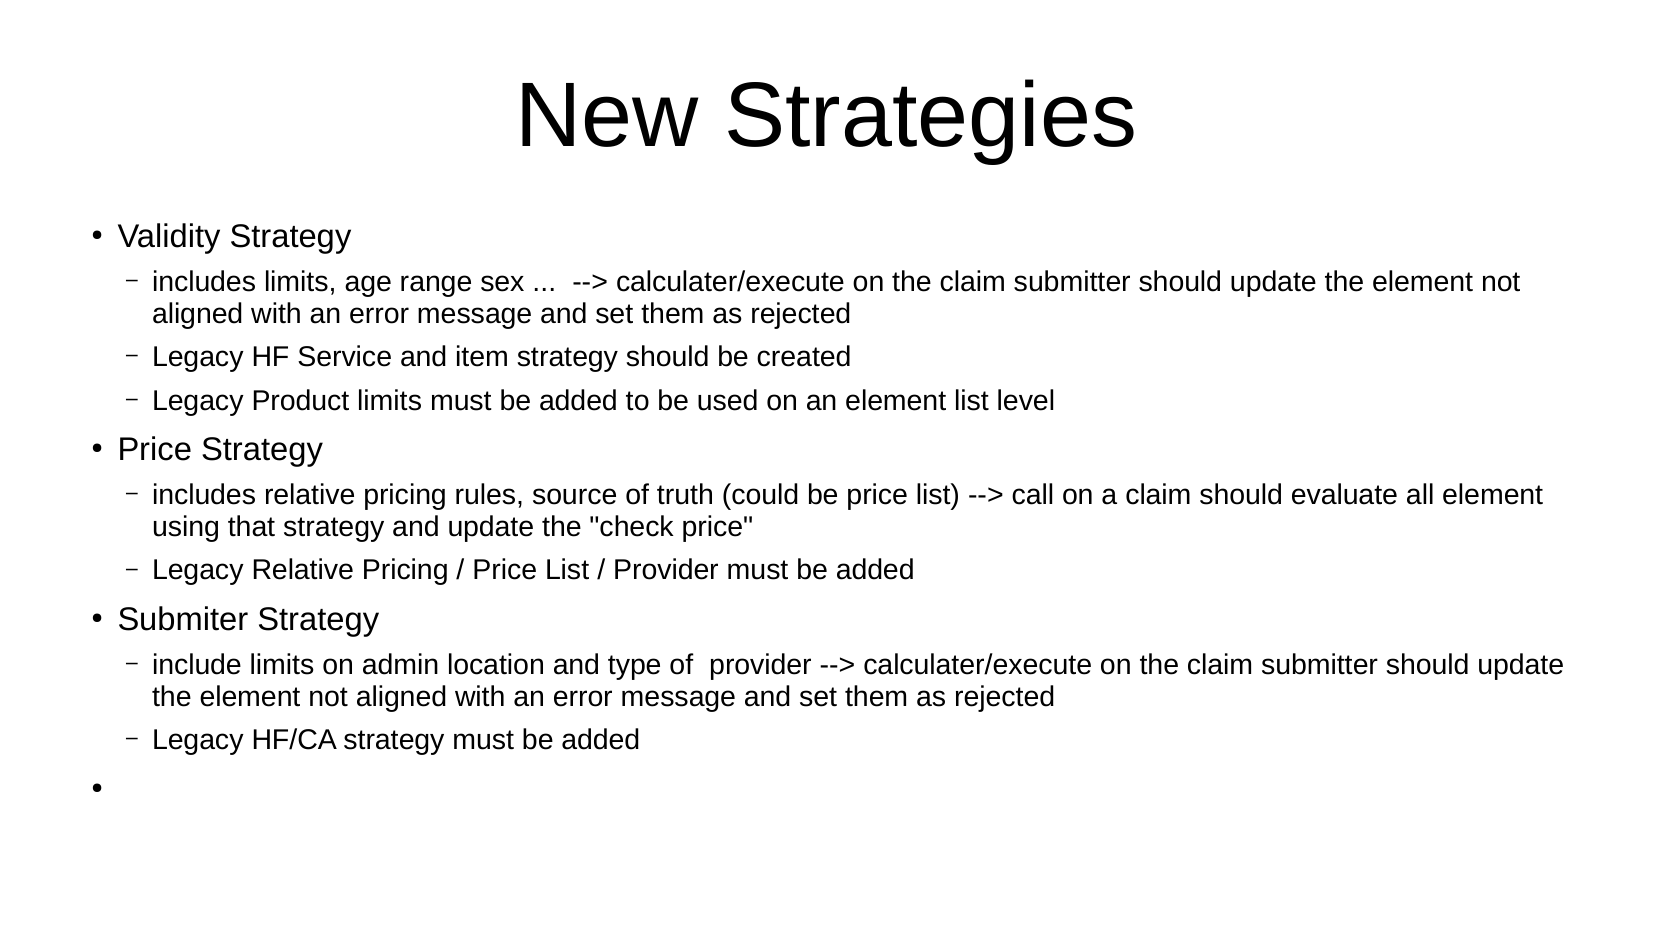

# New Strategies
Validity Strategy
includes limits, age range sex ... --> calculater/execute on the claim submitter should update the element not aligned with an error message and set them as rejected
Legacy HF Service and item strategy should be created
Legacy Product limits must be added to be used on an element list level
Price Strategy
includes relative pricing rules, source of truth (could be price list) --> call on a claim should evaluate all element using that strategy and update the "check price"
Legacy Relative Pricing / Price List / Provider must be added
Submiter Strategy
include limits on admin location and type of provider --> calculater/execute on the claim submitter should update the element not aligned with an error message and set them as rejected
Legacy HF/CA strategy must be added